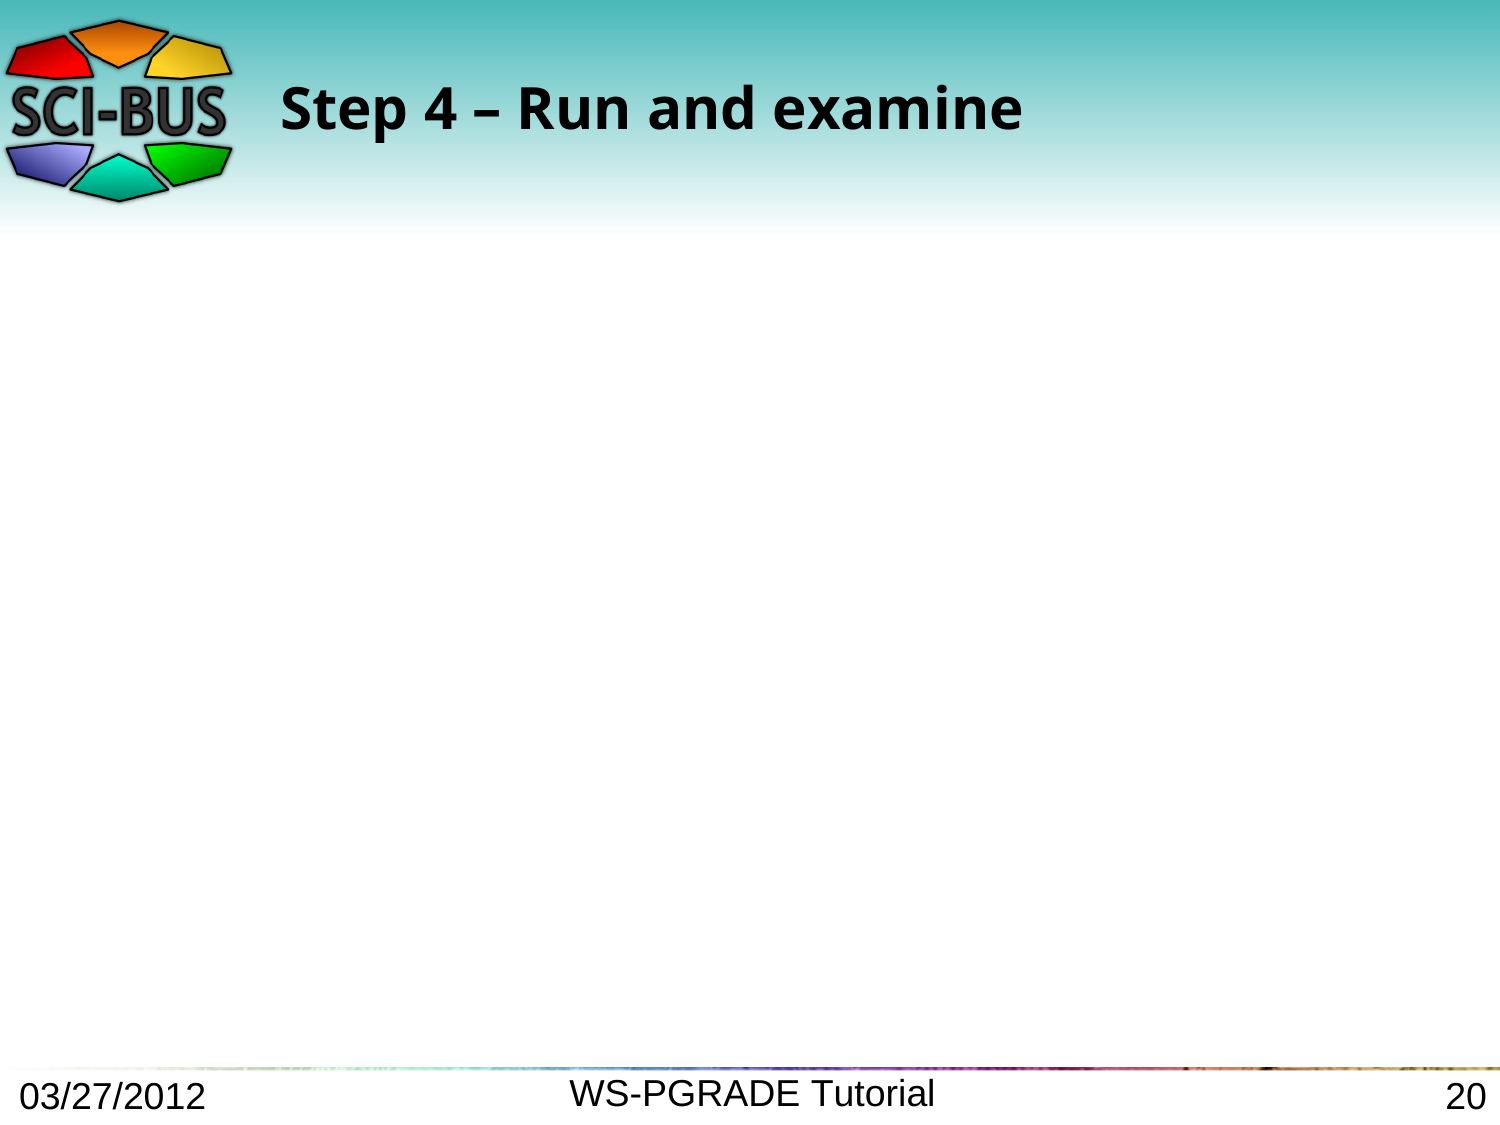

# Step 4 – Run and examine
Footer
5/29/2006
20